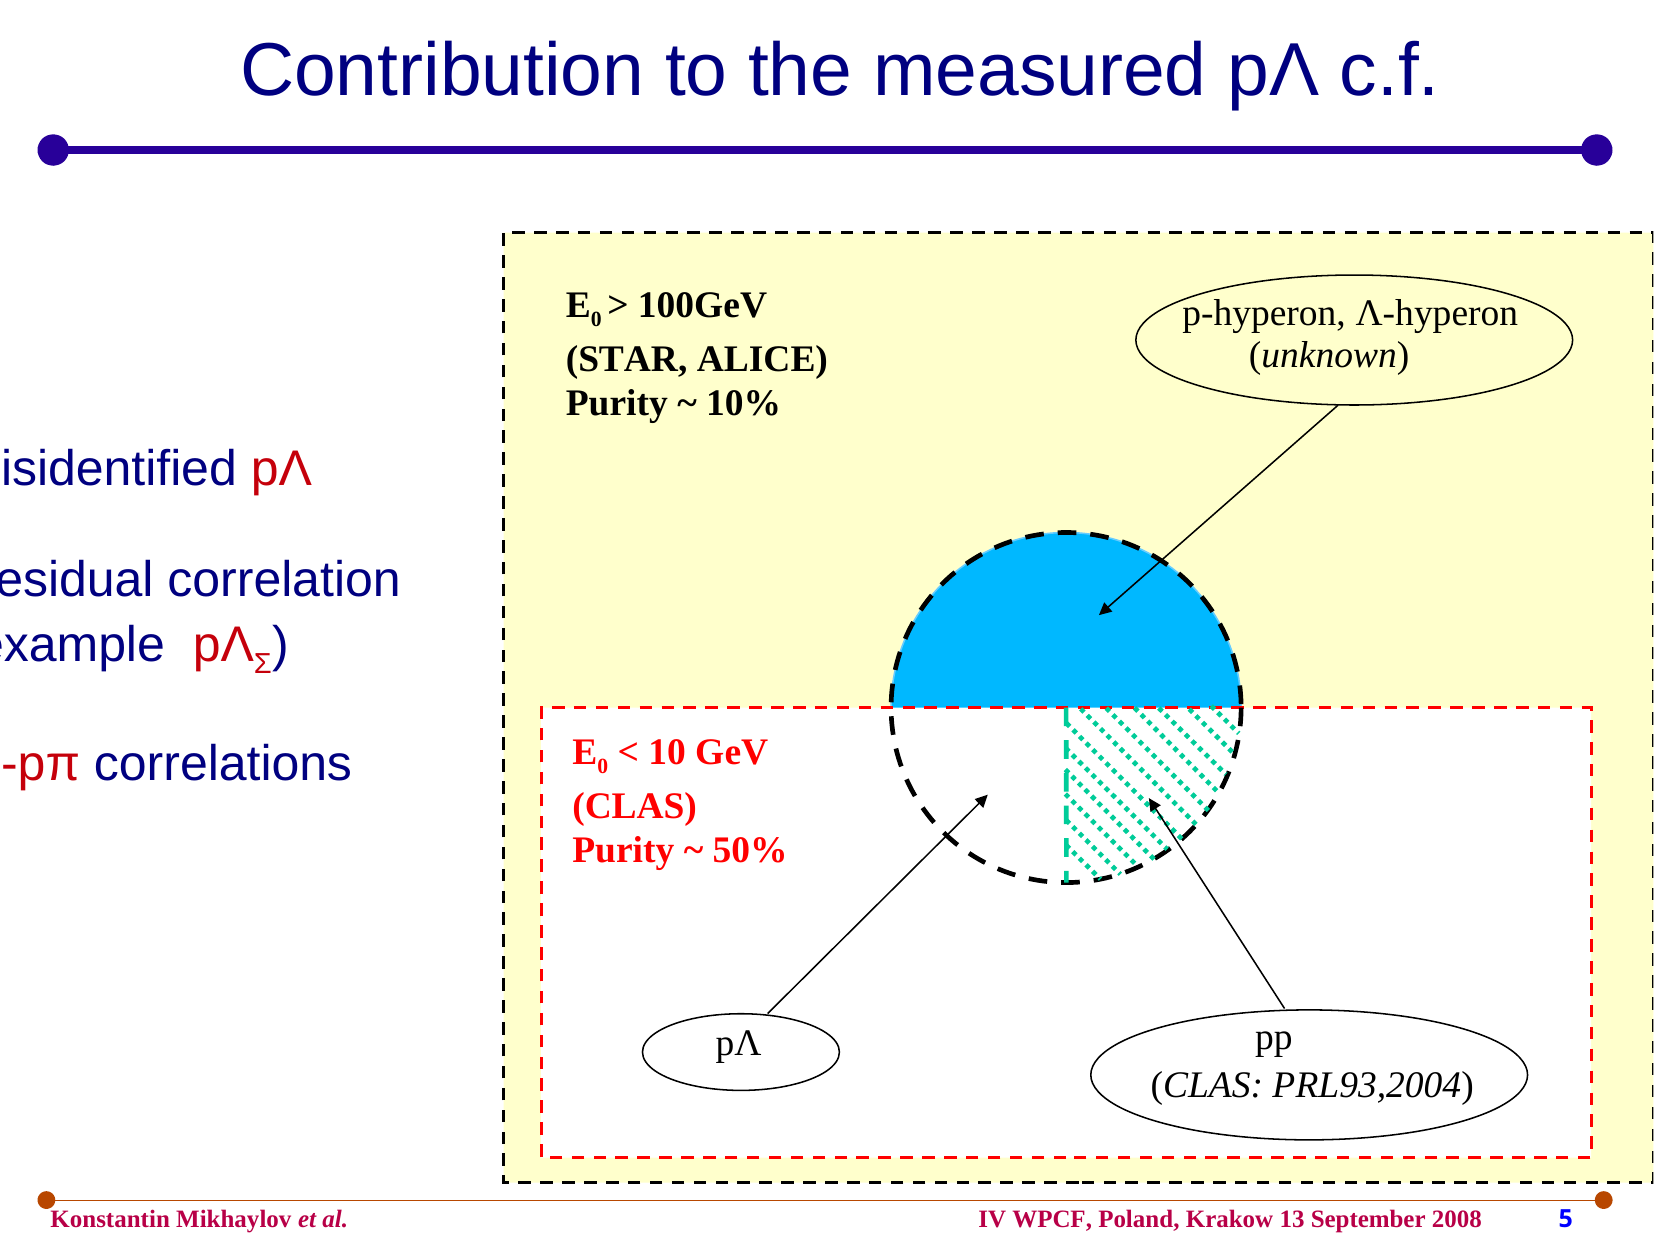

Contribution to the measured pΛ c.f.
E0 > 100GeV
(STAR, ALICE)‏
Purity ~ 10%
p-hyperon, Λ-hyperon
 (unknown)‏
Misidentified pΛ
Residual correlation
(example pΛΣ)‏
 р-рπ correlations
E0 < 10 GeV
(CLAS)‏
Purity ~ 50%
 pp
(CLAS: PRL93,2004)‏
pΛ
Konstantin Mikhaylov et al. IV WPCF, Poland, Krakow 13 September 2008